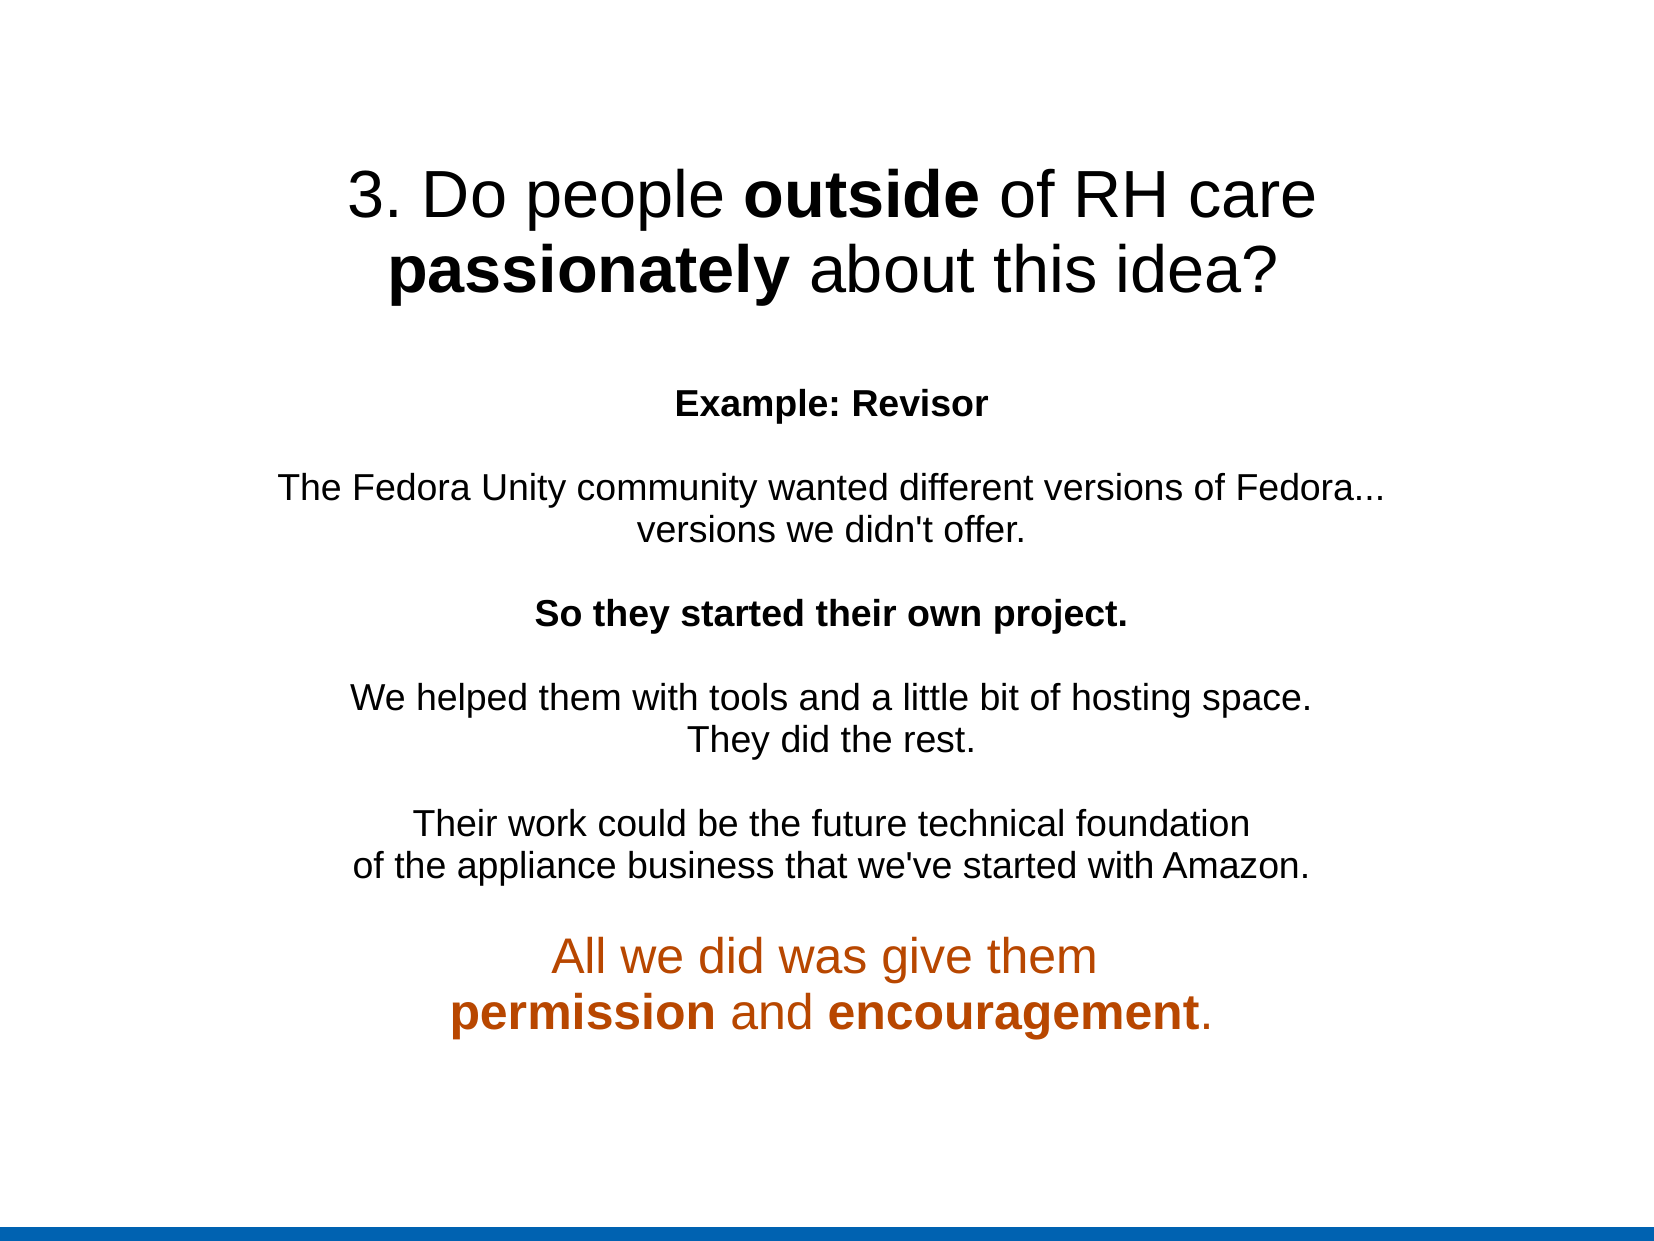

3. Do people outside of RH care passionately about this idea?
Example: Revisor
The Fedora Unity community wanted different versions of Fedora...
versions we didn't offer.
So they started their own project.
We helped them with tools and a little bit of hosting space.
They did the rest.
Their work could be the future technical foundation
of the appliance business that we've started with Amazon.
All we did was give them
permission and encouragement.